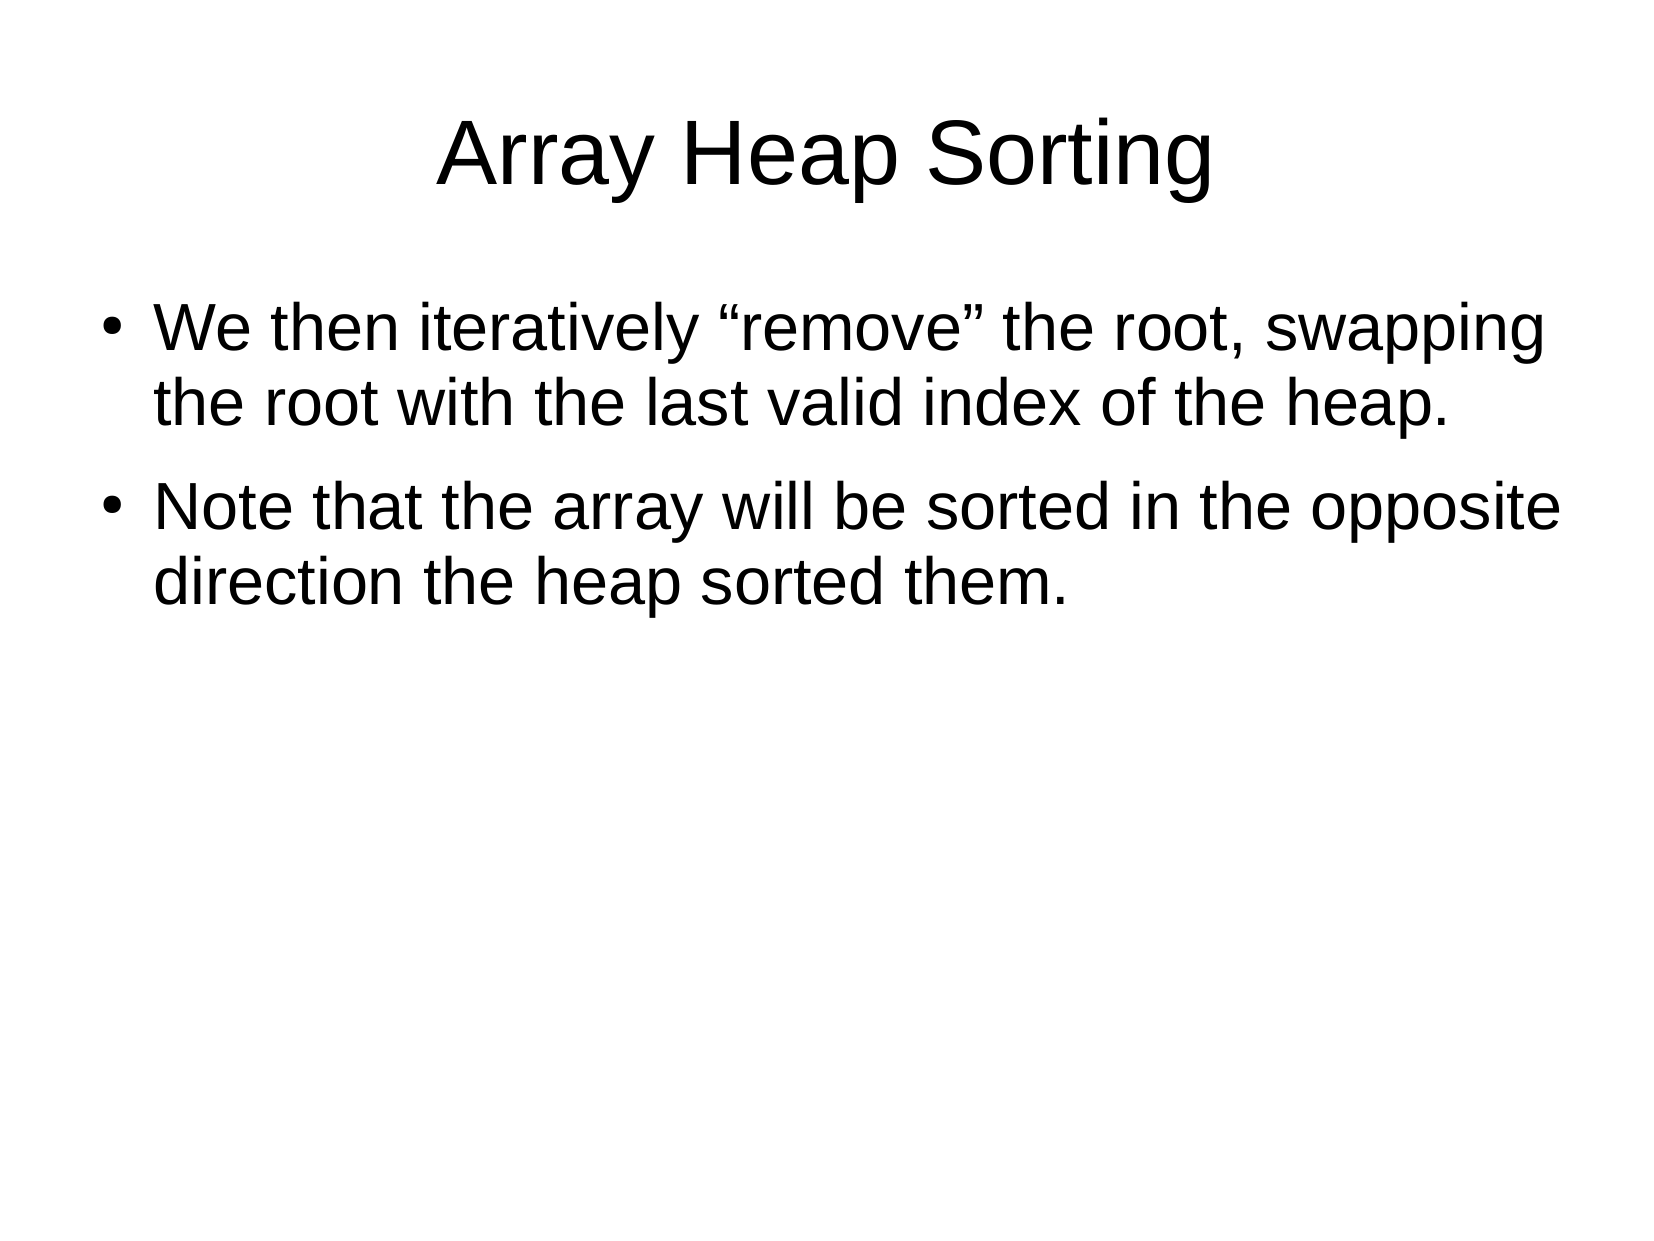

# Array Heap Sorting
We then iteratively “remove” the root, swapping the root with the last valid index of the heap.
Note that the array will be sorted in the opposite direction the heap sorted them.